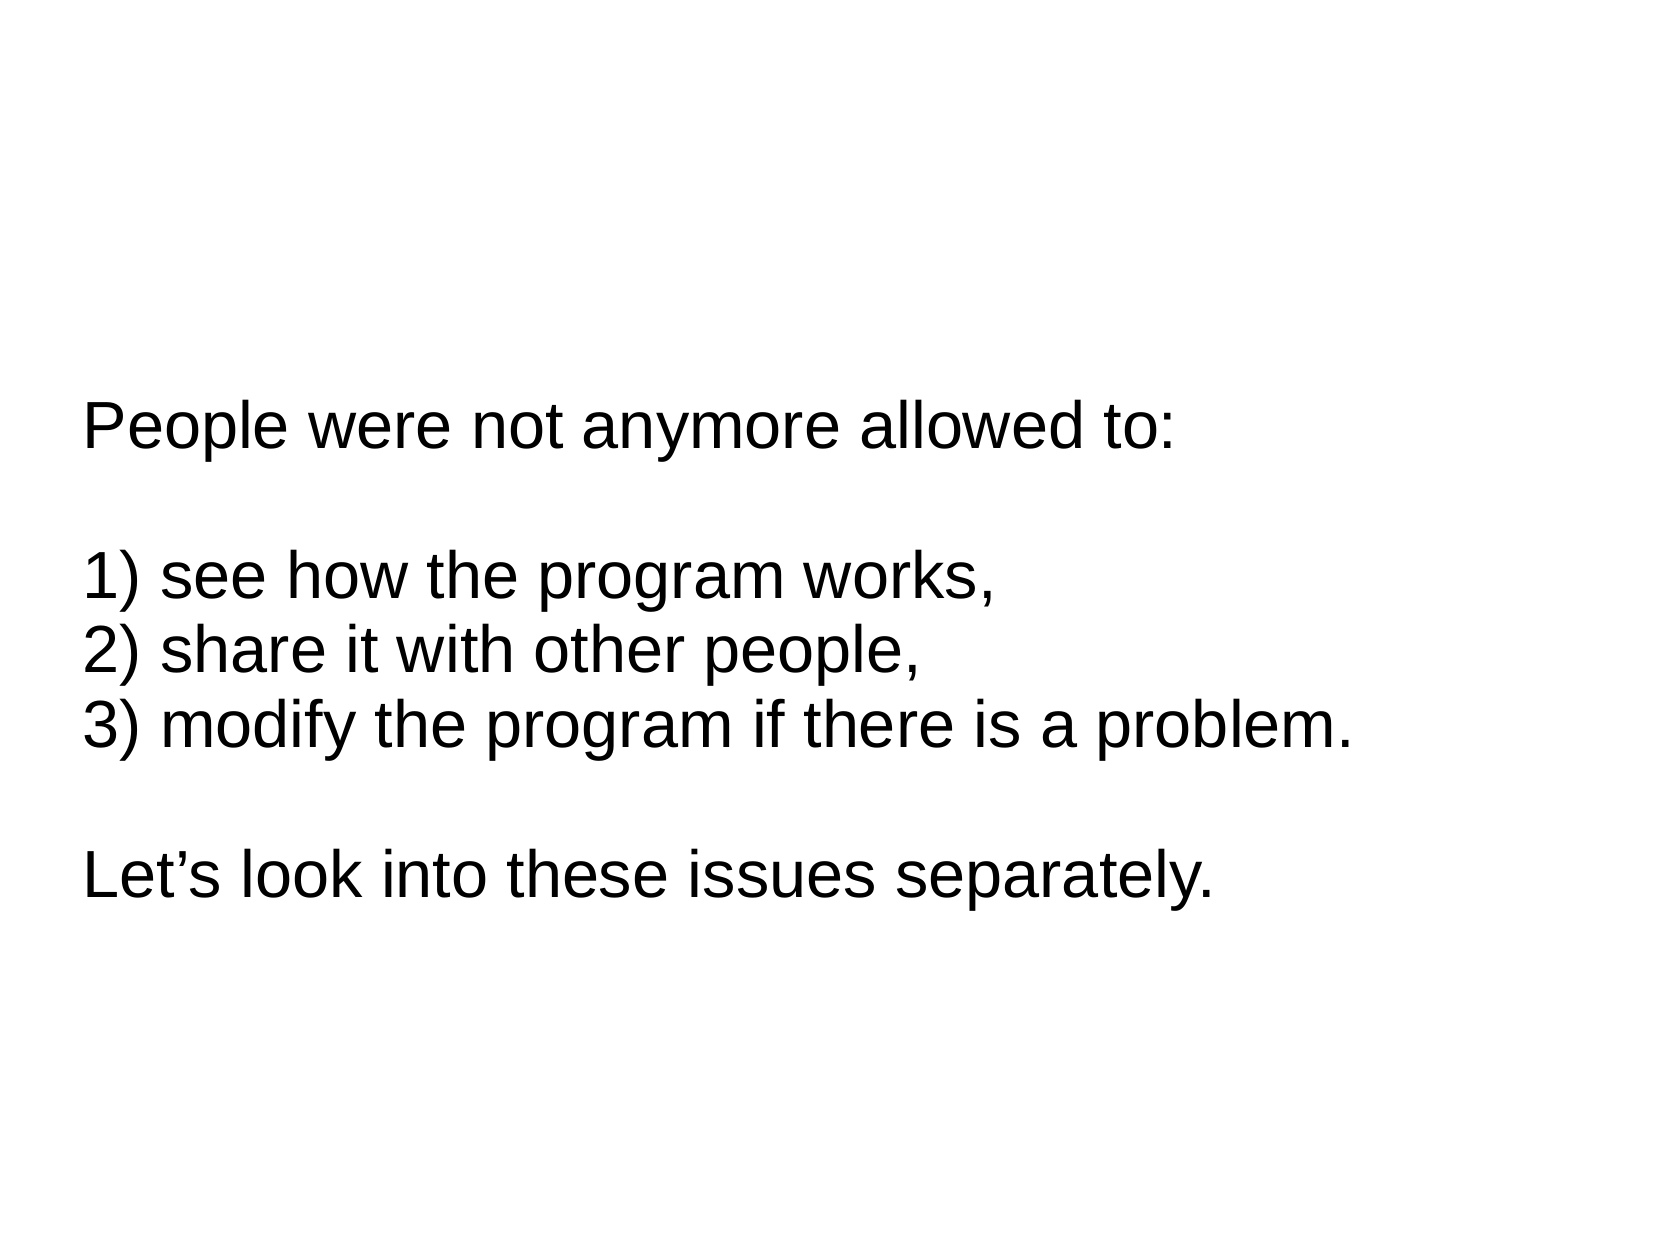

#
People were not anymore allowed to:
 see how the program works,
 share it with other people,
 modify the program if there is a problem.
Let’s look into these issues separately.